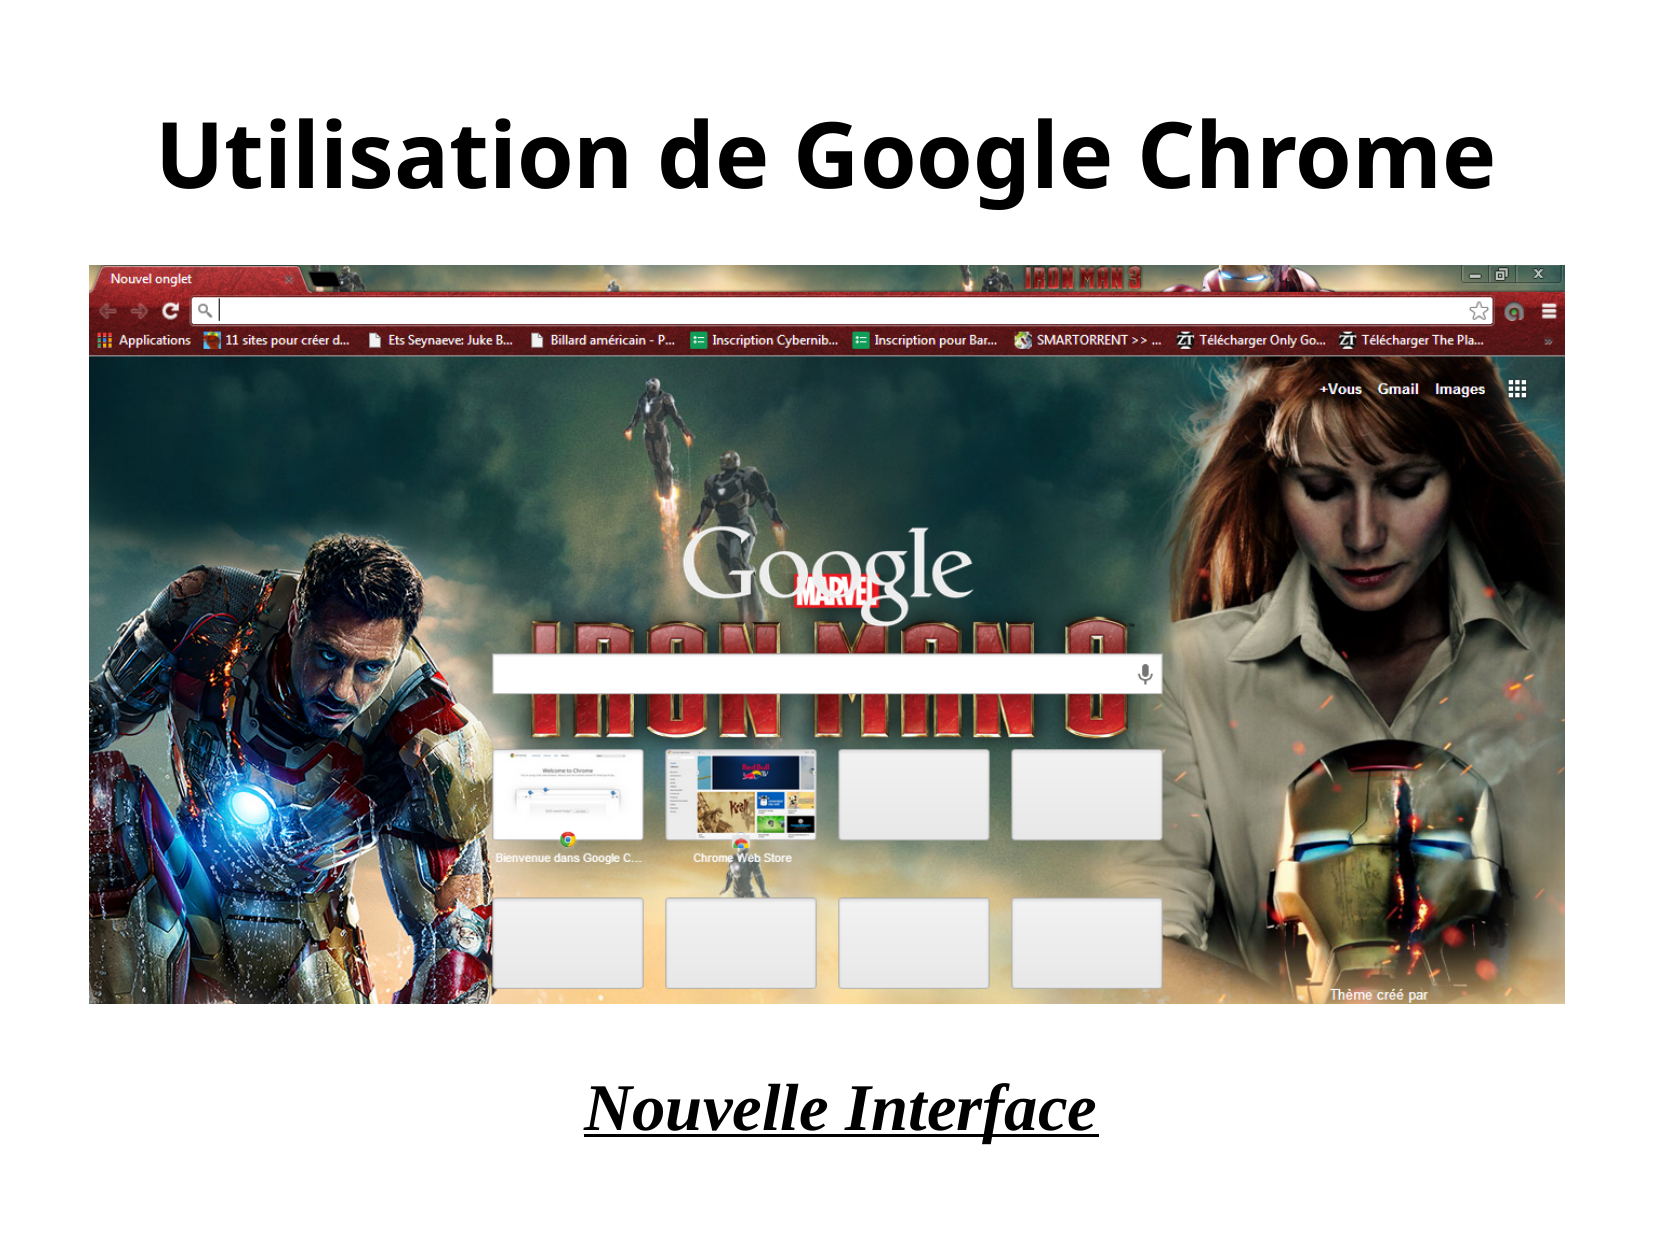

# Utilisation de Google Chrome
Nouvelle Interface